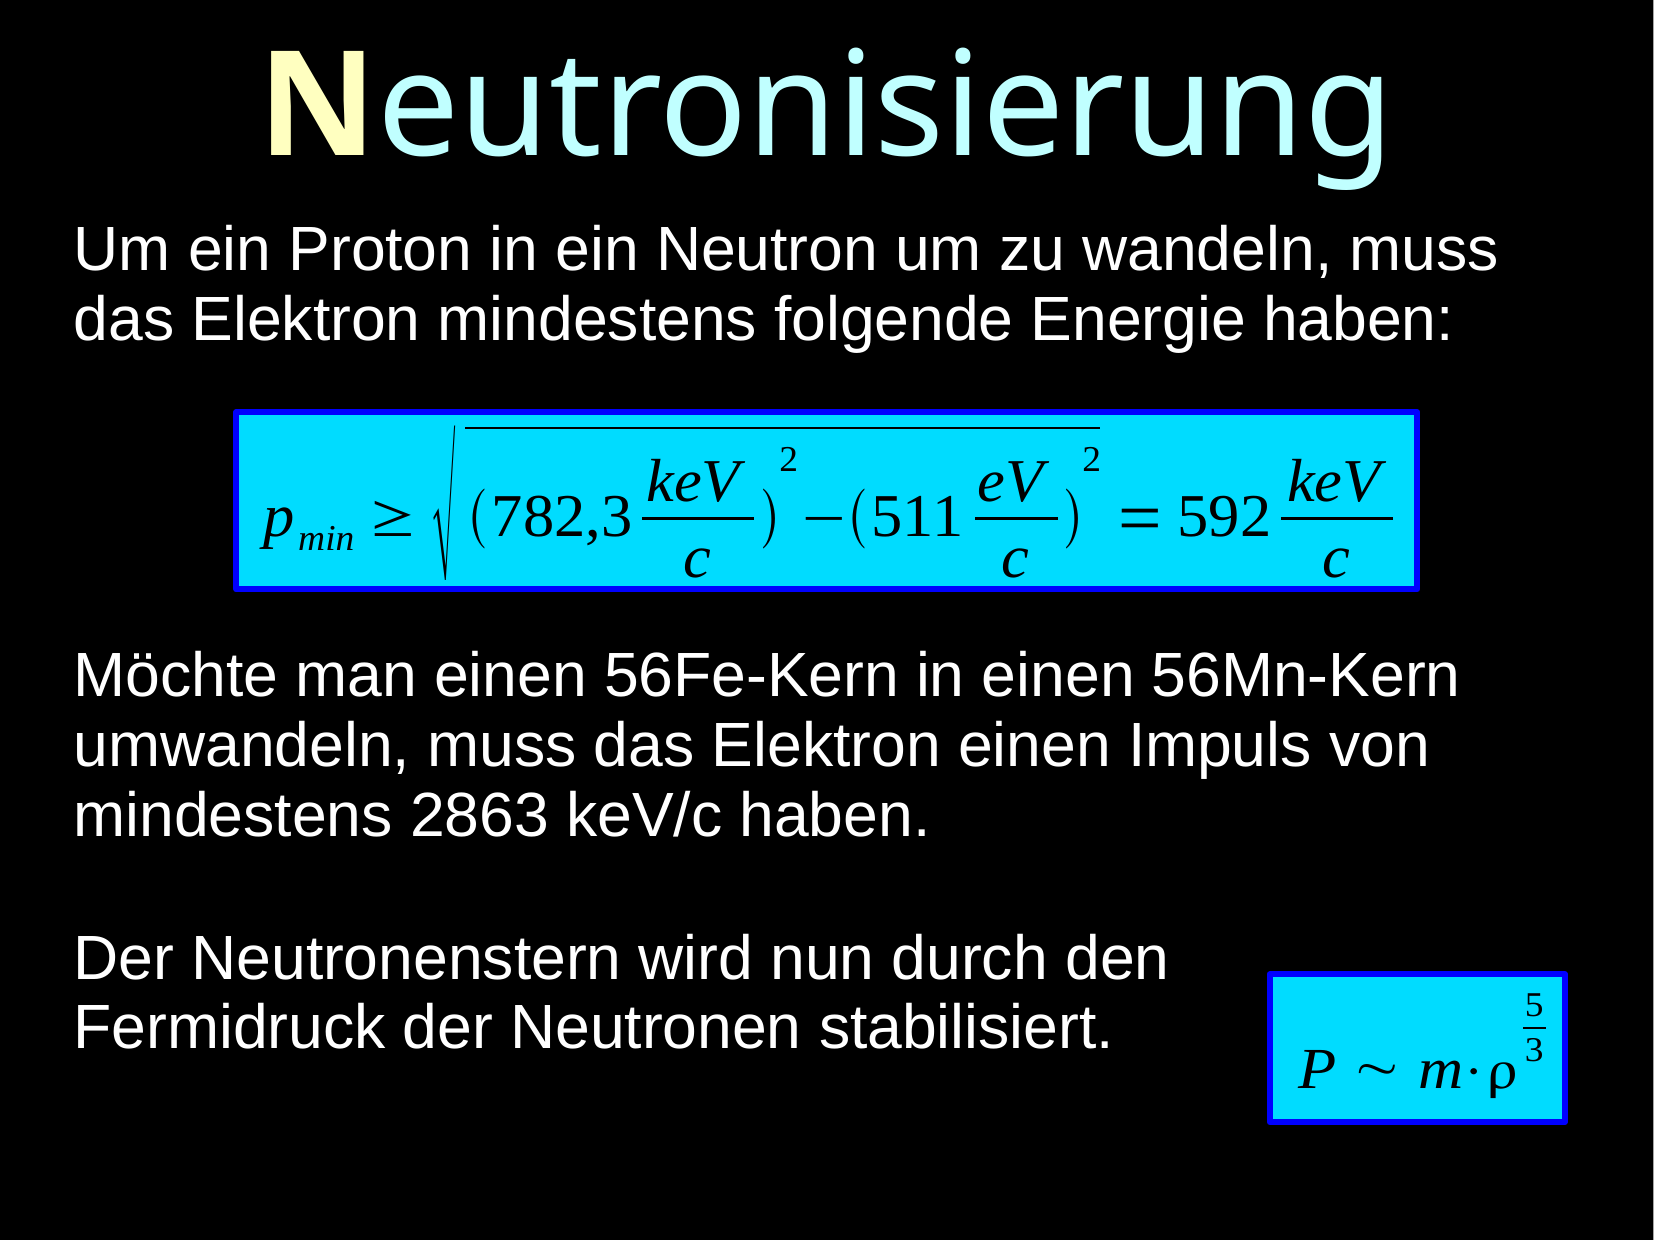

# Neutronisierung
Um ein Proton in ein Neutron um zu wandeln, muss das Elektron mindestens folgende Energie haben:
Möchte man einen 56Fe-Kern in einen 56Mn-Kern umwandeln, muss das Elektron einen Impuls von mindestens 2863 keV/c haben.
Der Neutronenstern wird nun durch den Fermidruck der Neutronen stabilisiert.